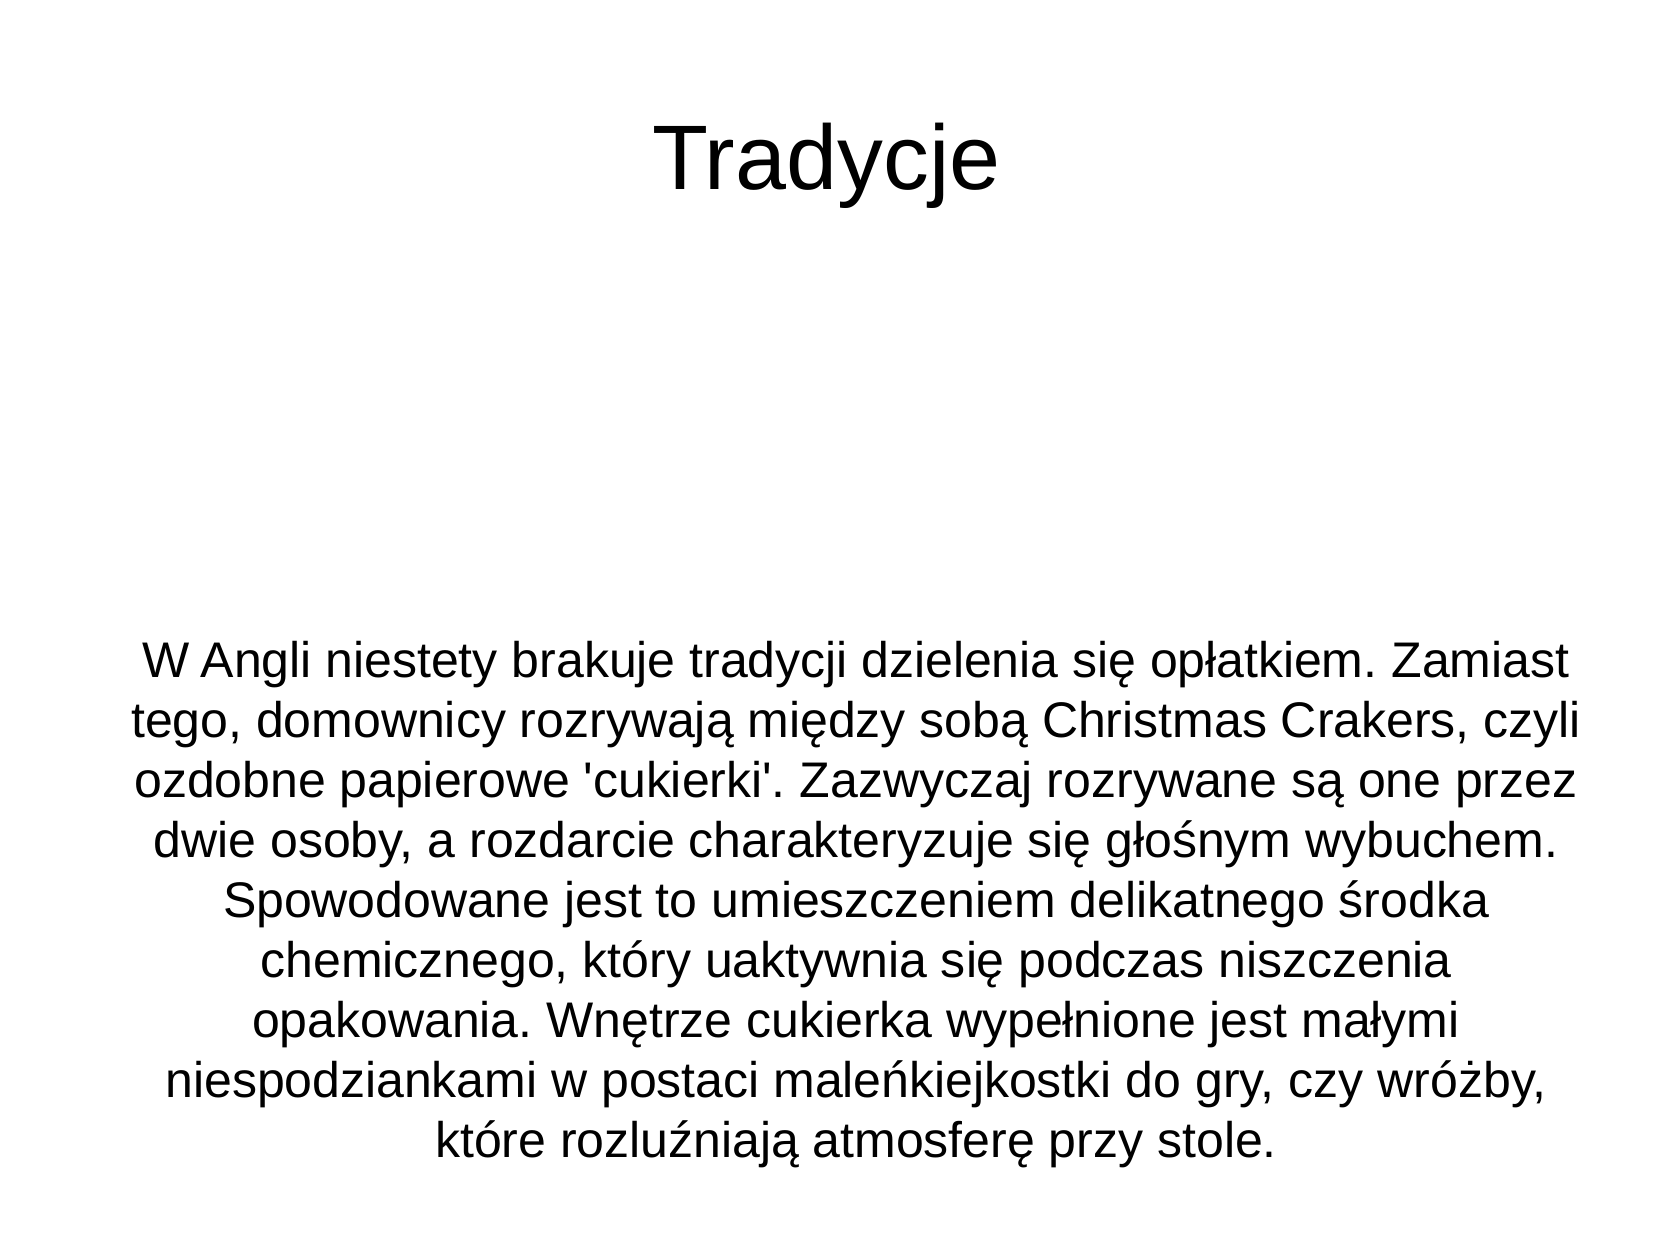

# Tradycje
W Angli niestety brakuje tradycji dzielenia się opłatkiem. Zamiast tego, domownicy rozrywają między sobą Christmas Crakers, czyli ozdobne papierowe 'cukierki'. Zazwyczaj rozrywane są one przez dwie osoby, a rozdarcie charakteryzuje się głośnym wybuchem. Spowodowane jest to umieszczeniem delikatnego środka chemicznego, który uaktywnia się podczas niszczenia opakowania. Wnętrze cukierka wypełnione jest małymi niespodziankami w postaci maleńkiejkostki do gry, czy wróżby, które rozluźniają atmosferę przy stole.
 .
https://www.nocowanie.pl/angielskie-zwyczaje-w-okresie-swiat-bozego-narodzenia.html